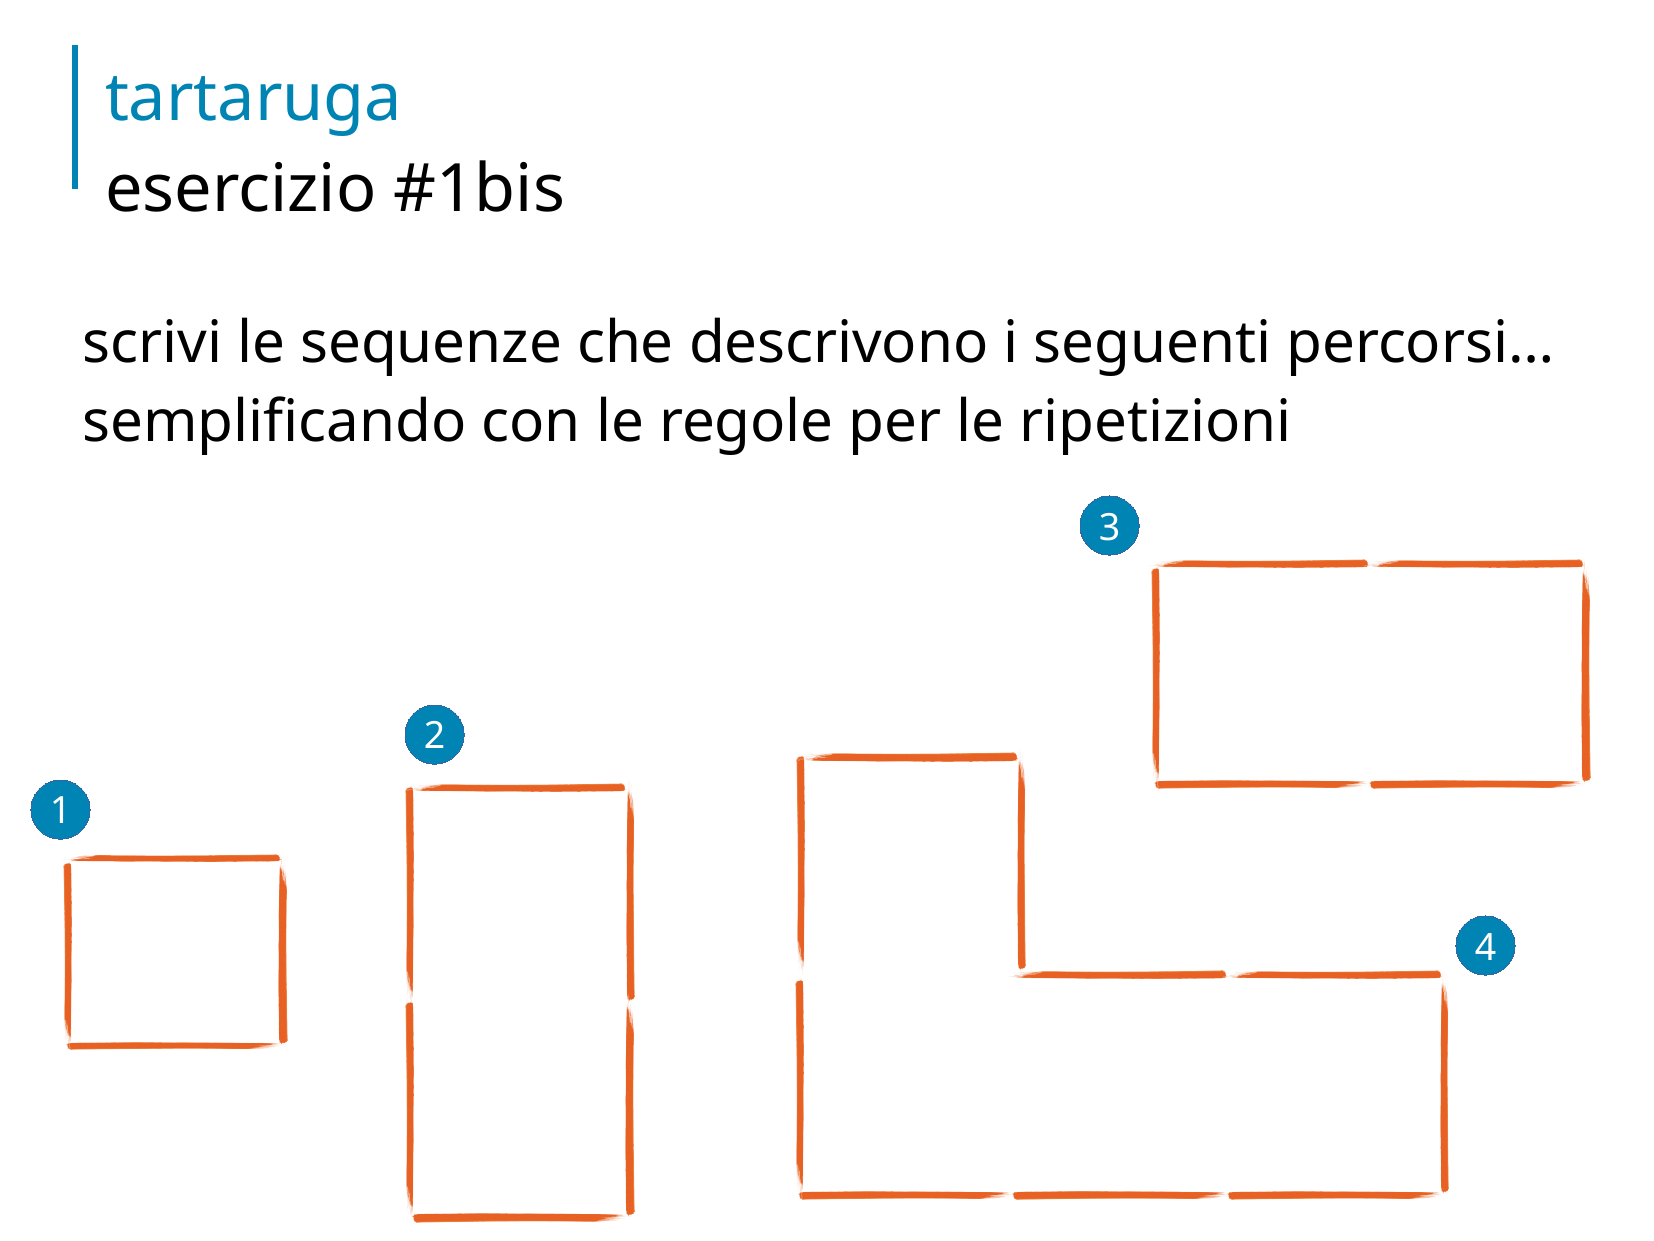

# tartaruga esercizio #1bis
scrivi le sequenze che descrivono i seguenti percorsi… semplificando con le regole per le ripetizioni
3
2
1
4